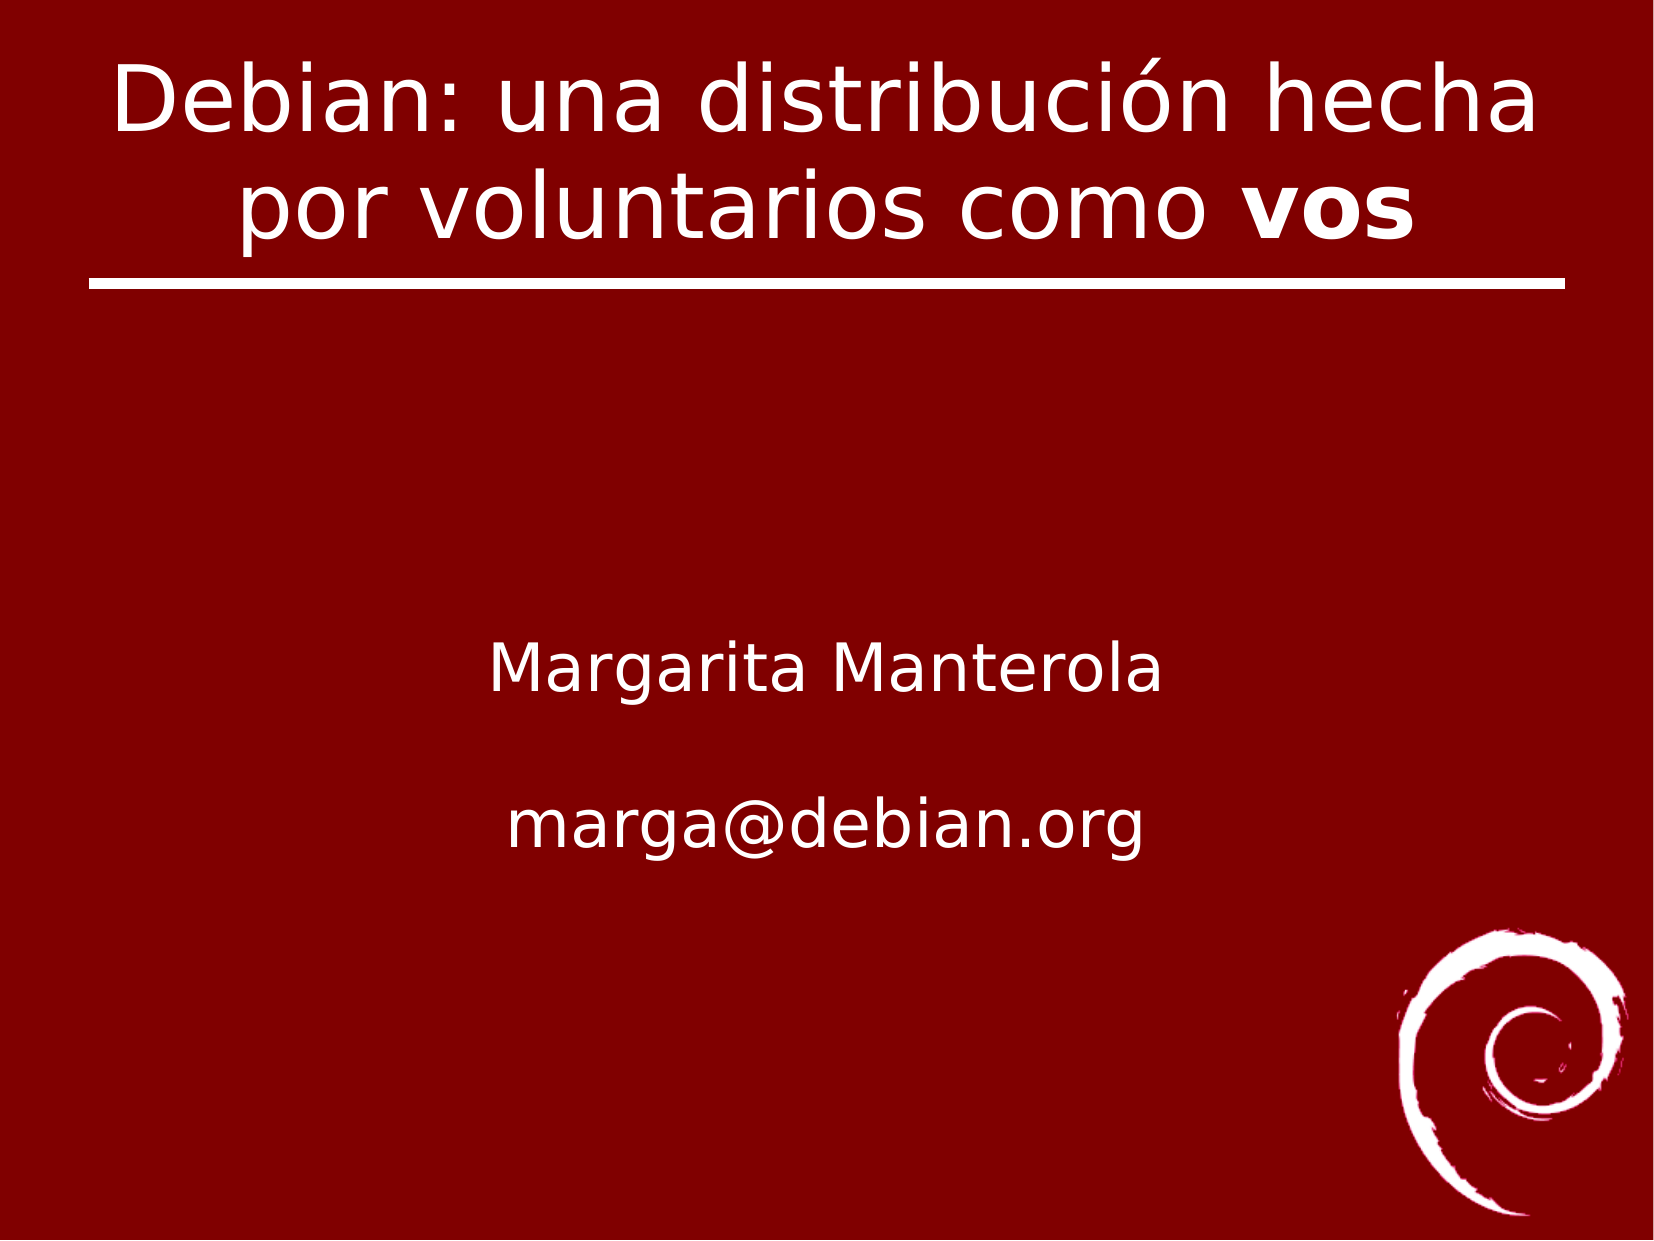

# Debian: una distribución hecha por voluntarios como vos
Margarita Manterola
marga@debian.org